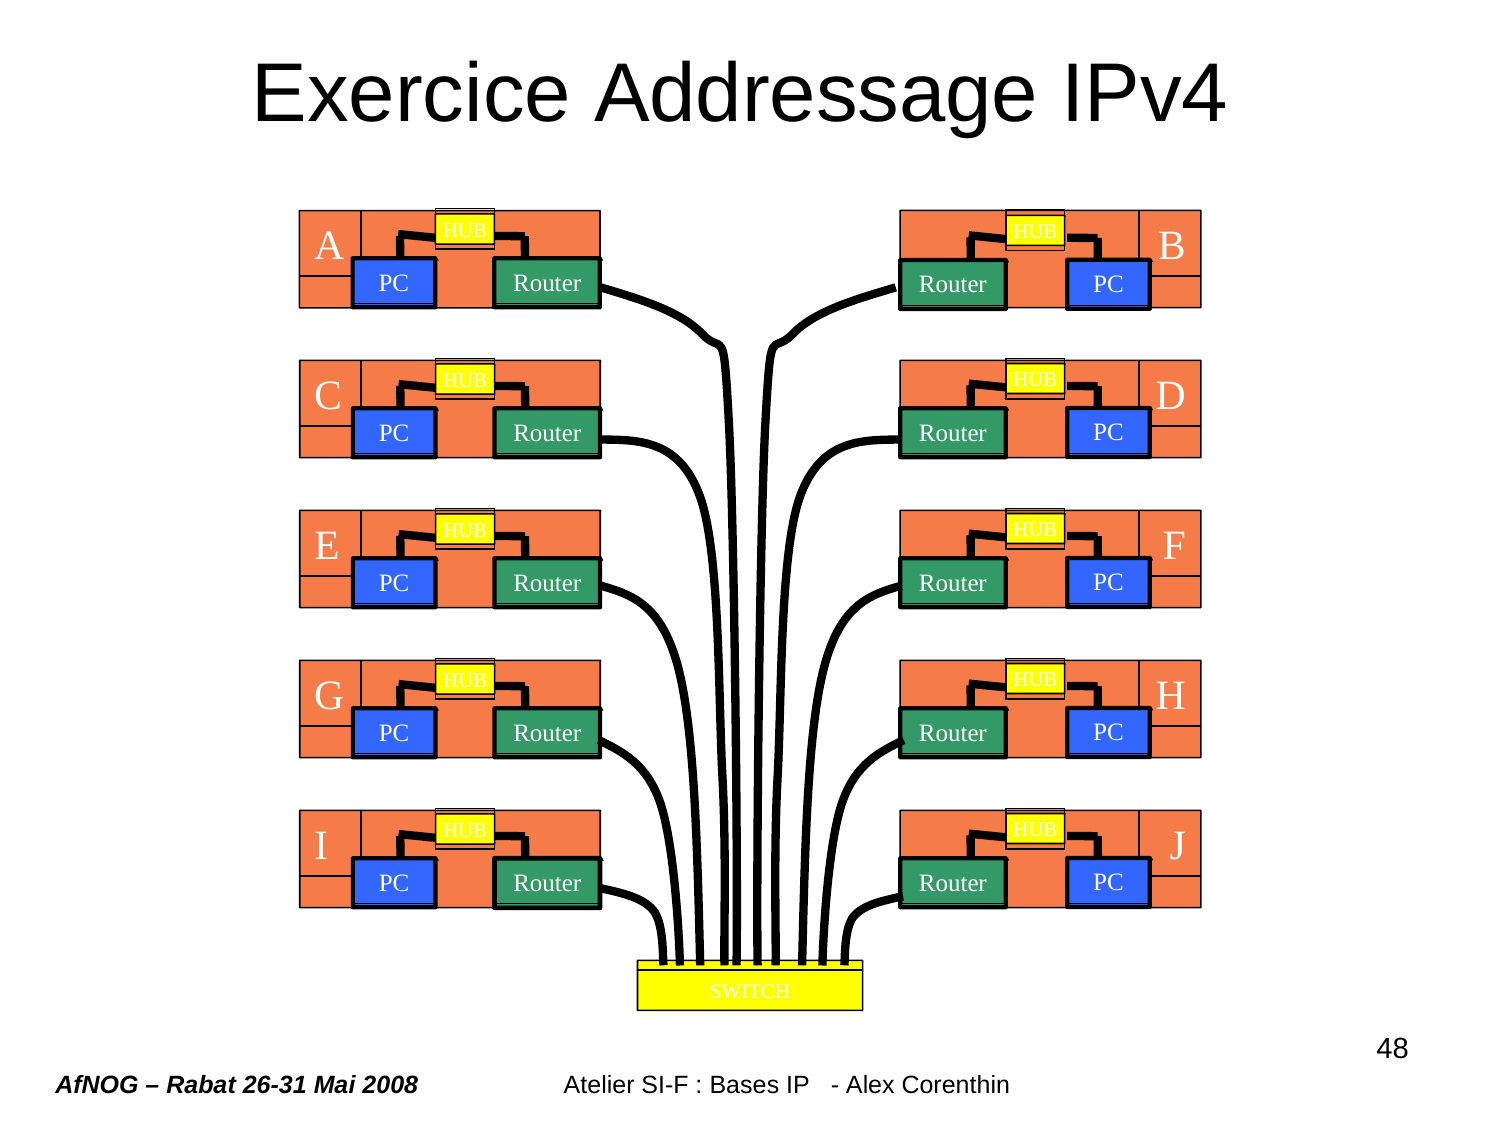

# Exercice Addressage IPv4
HUB
HUB
A
B
PC
Router
PC
Router
HUB
HUB
C
D
PC
PC
Router
Router
HUB
HUB
E
F
PC
PC
Router
Router
HUB
HUB
G
H
PC
PC
Router
Router
HUB
HUB
I
J
PC
PC
Router
Router
SWITCH
48